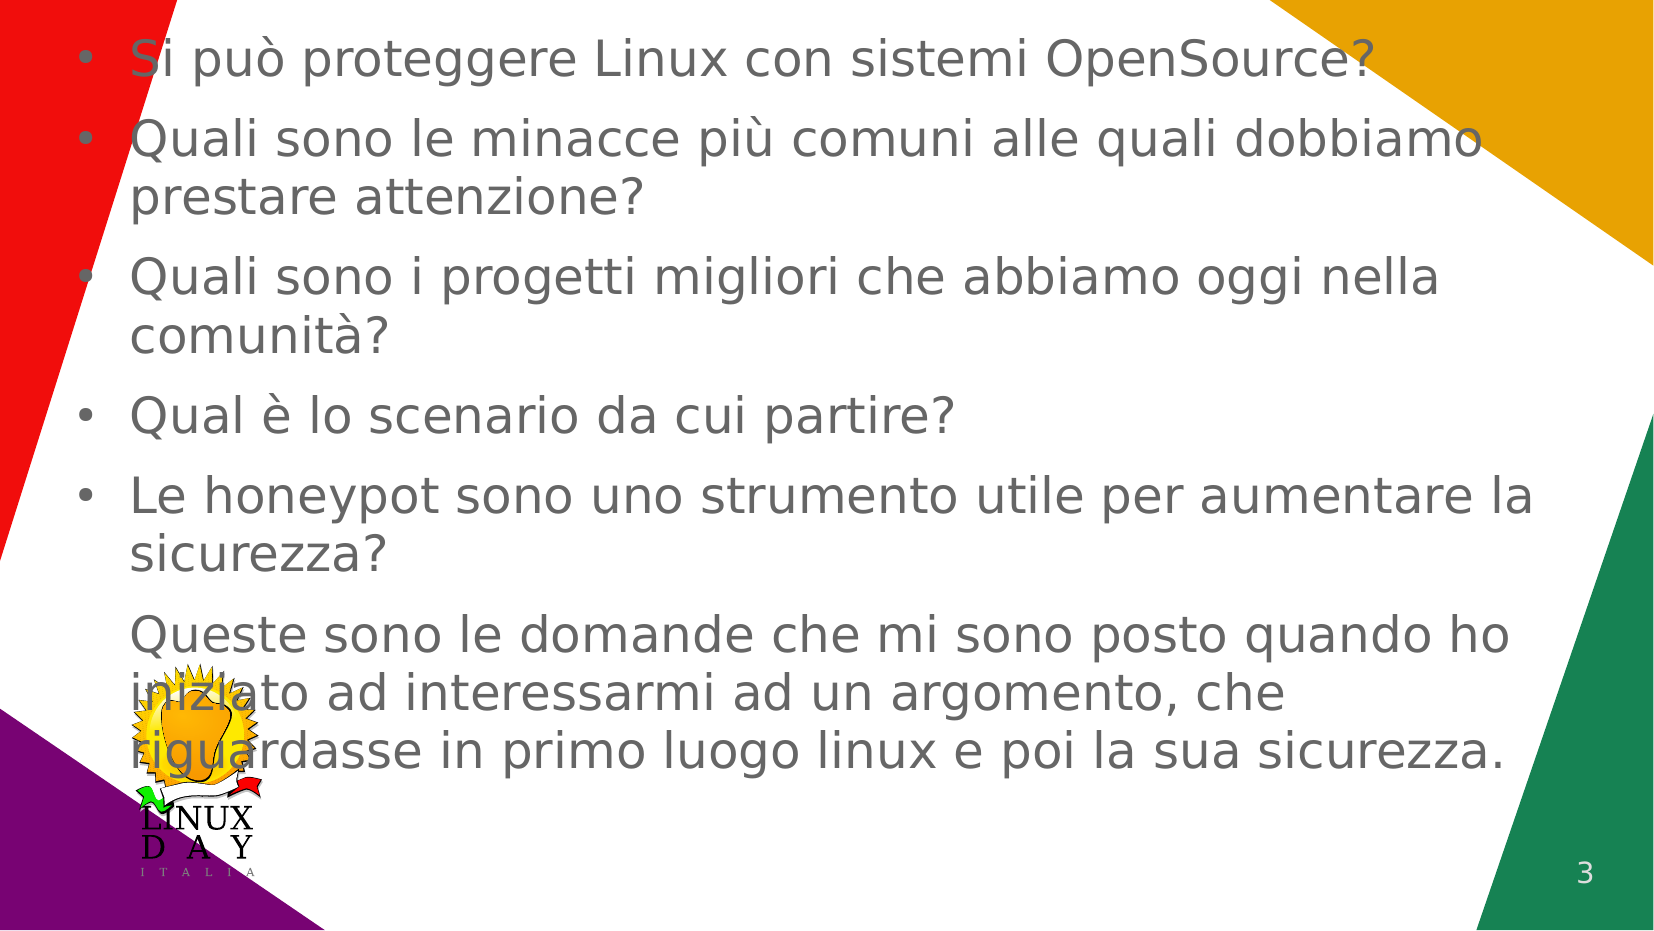

# Si può proteggere Linux con sistemi OpenSource?
Quali sono le minacce più comuni alle quali dobbiamo prestare attenzione?
Quali sono i progetti migliori che abbiamo oggi nella comunità?
Qual è lo scenario da cui partire?
Le honeypot sono uno strumento utile per aumentare la sicurezza?
Queste sono le domande che mi sono posto quando ho iniziato ad interessarmi ad un argomento, che riguardasse in primo luogo linux e poi la sua sicurezza.
3